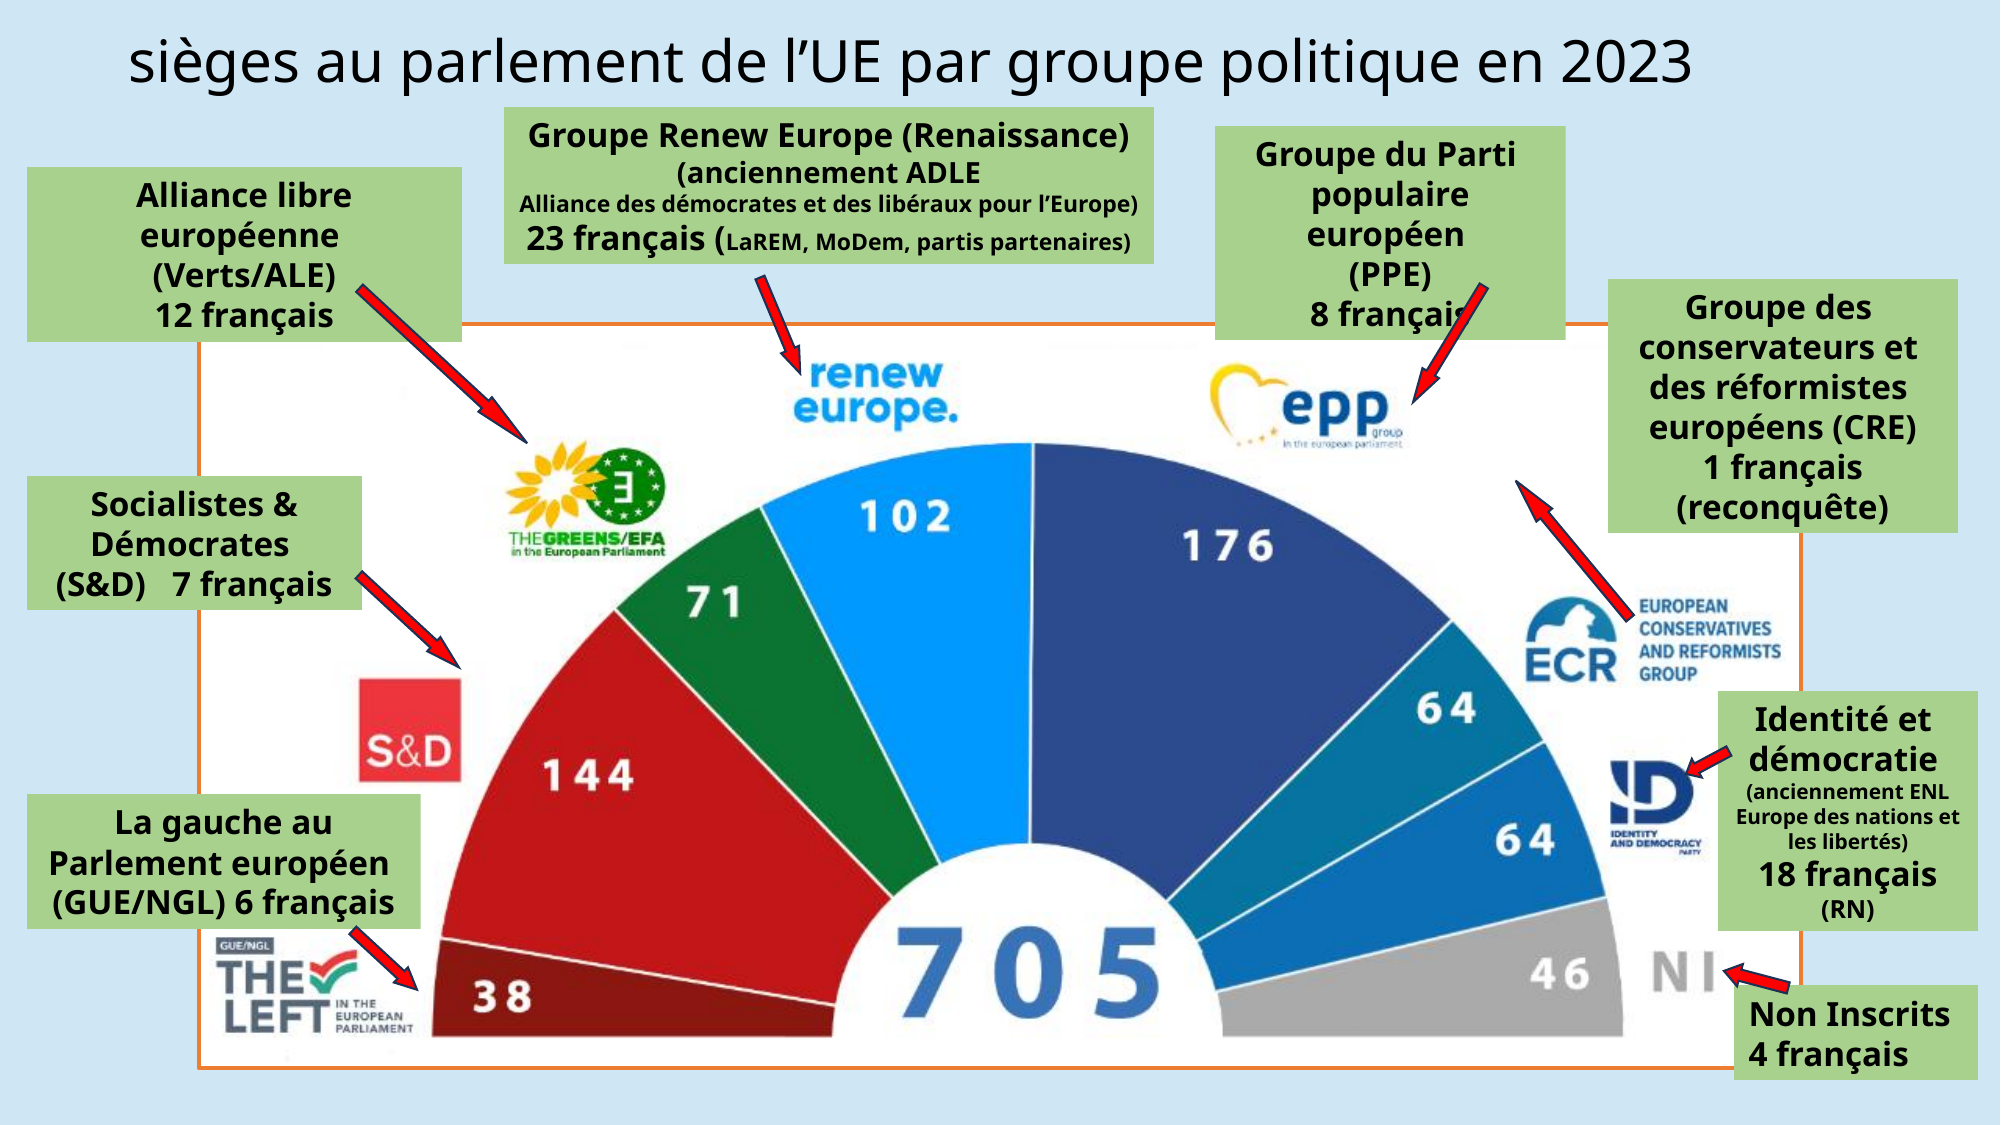

sièges au parlement de l’UE par groupe politique en 2023
Groupe Renew Europe (Renaissance)
(anciennement ADLE
Alliance des démocrates et des libéraux pour l’Europe)
23 français (LaREM, MoDem, partis partenaires)
Groupe du Parti
populaire européen
(PPE)
8 français
Alliance libre européenne
(Verts/ALE)
12 français
Groupe des
conservateurs et
des réformistes
européens (CRE)
1 français (reconquête)
Socialistes & Démocrates
(S&D) 7 français
Identité et
démocratie
(anciennement ENL Europe des nations et les libertés)
18 français (RN)
La gauche au
Parlement européen
(GUE/NGL) 6 français
Non Inscrits
4 français